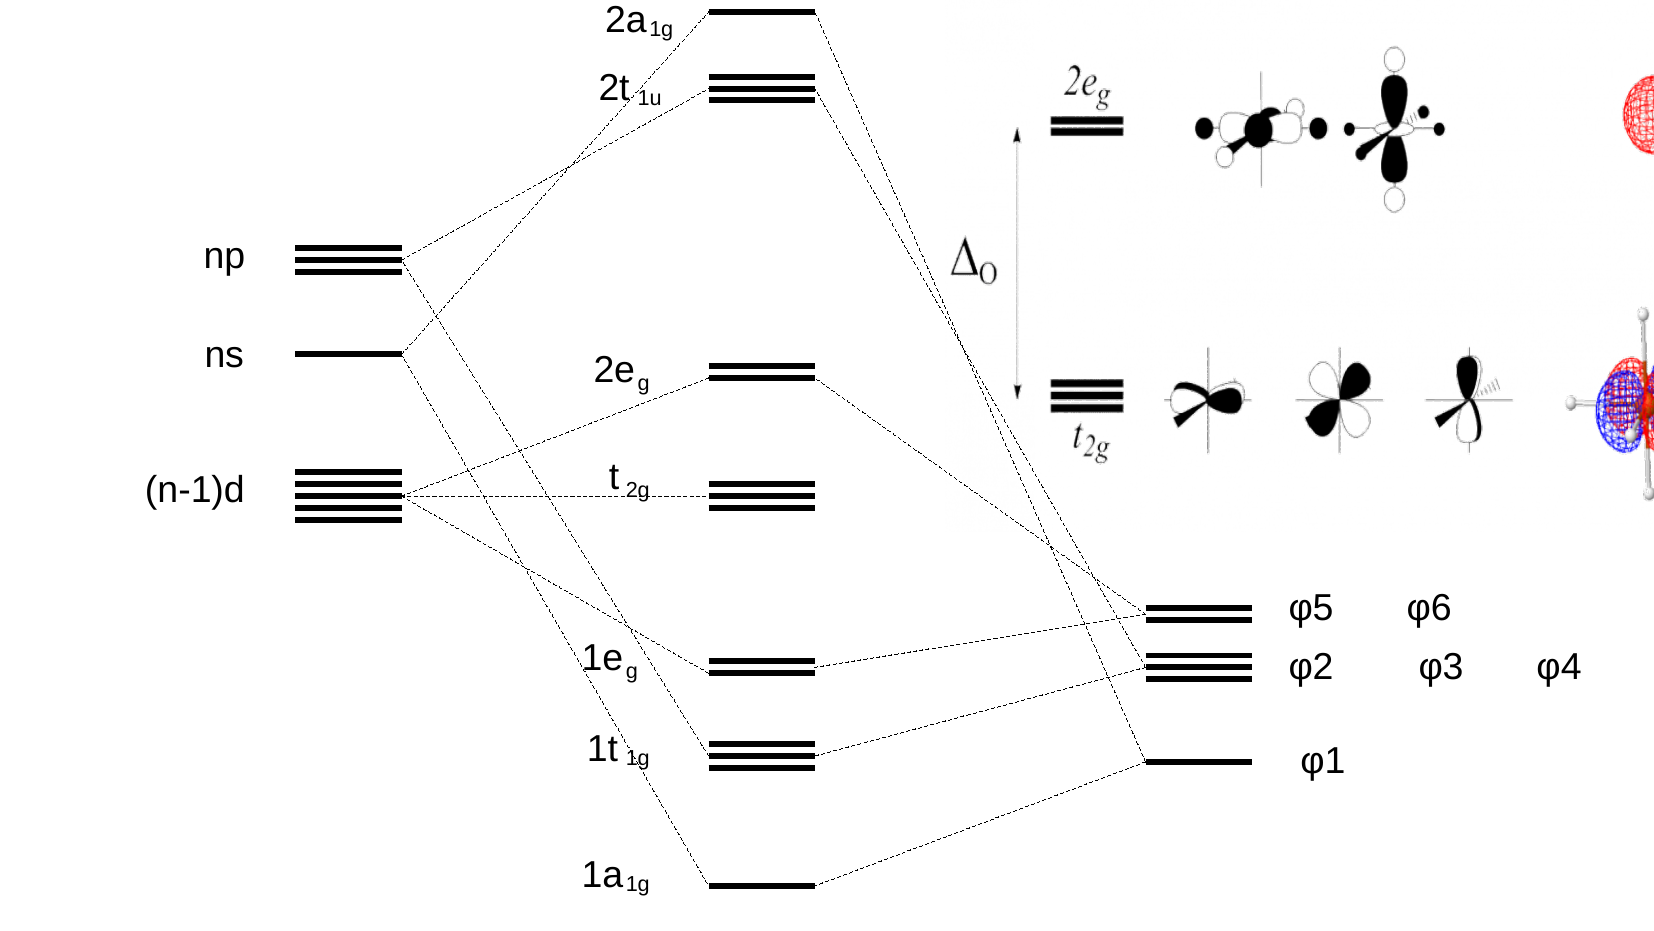

2a
1g
2t
1u
np
ns
2e
g
t
(n-1)d
2g
φ5
φ6
1e
φ2
φ3
φ4
g
1t
φ1
1g
1a
1g